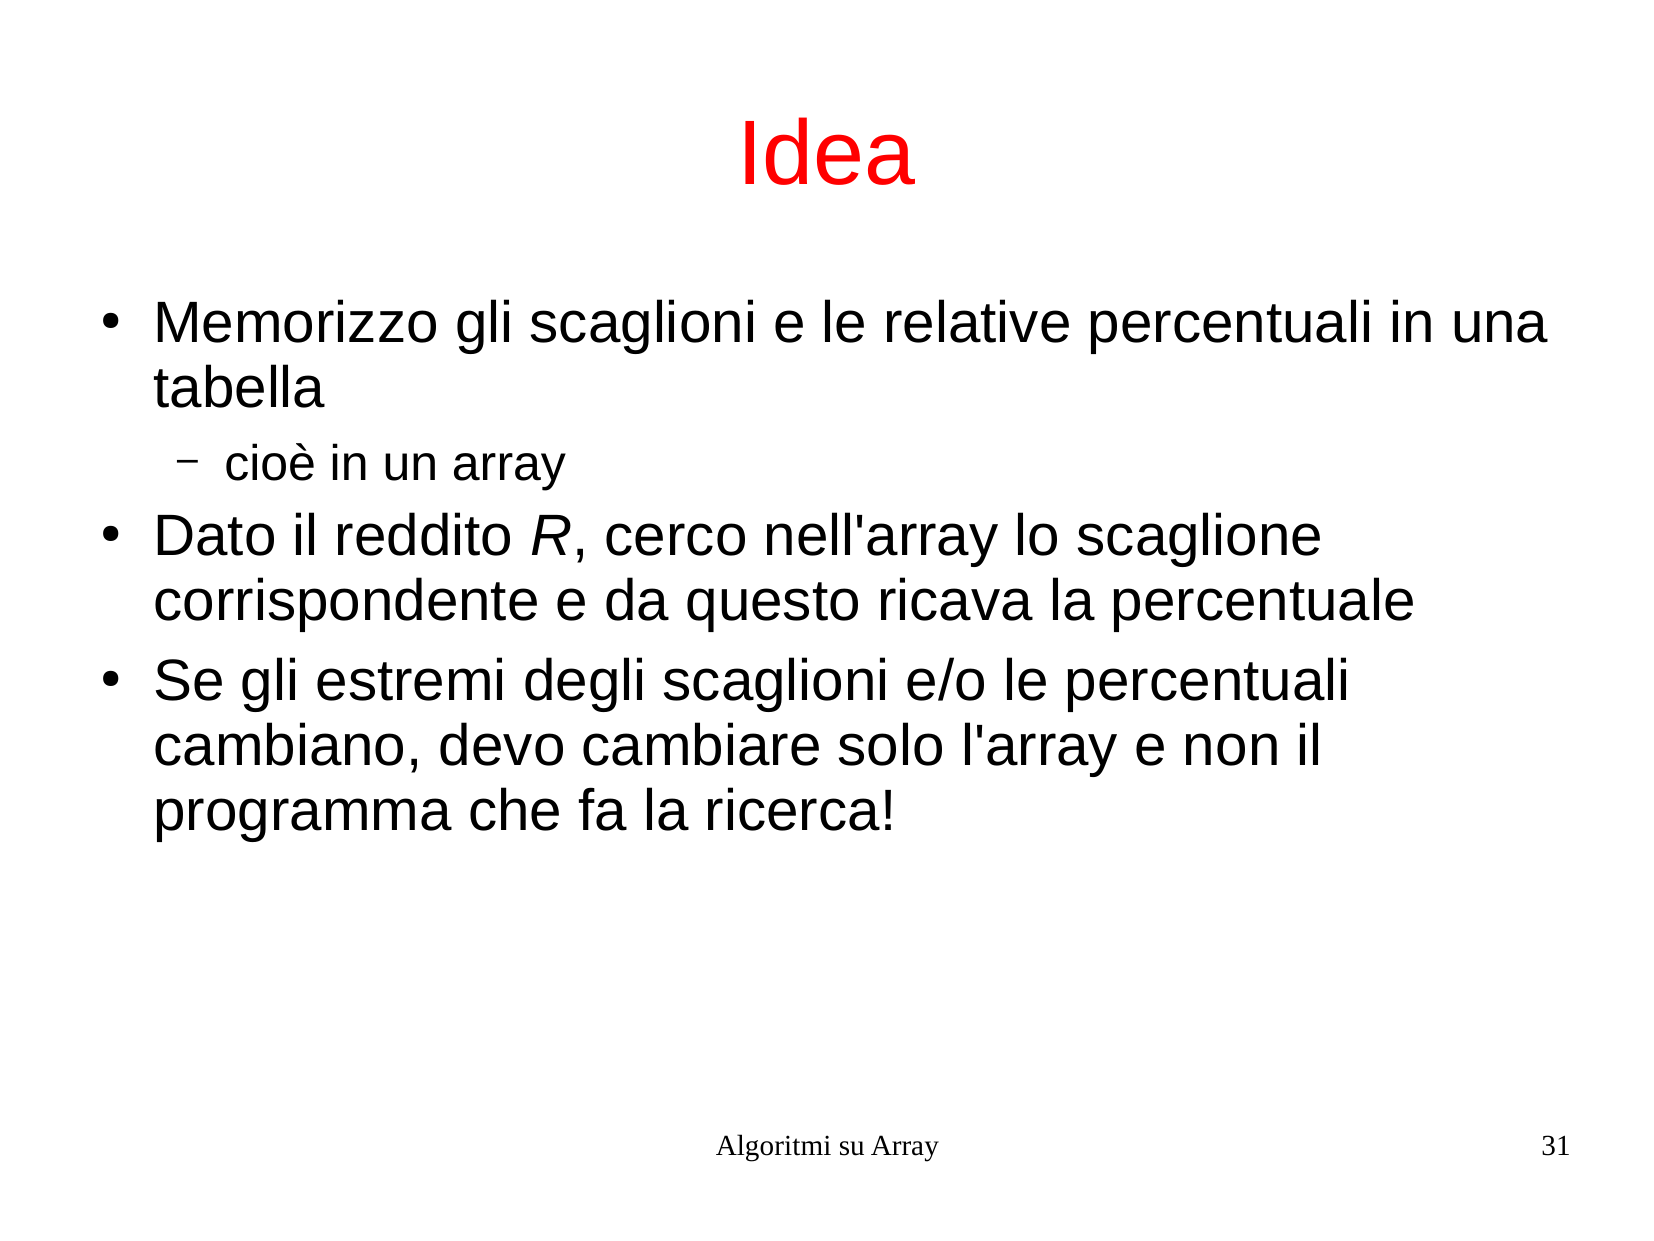

# Idea
Memorizzo gli scaglioni e le relative percentuali in una tabella
cioè in un array
Dato il reddito R, cerco nell'array lo scaglione corrispondente e da questo ricava la percentuale
Se gli estremi degli scaglioni e/o le percentuali cambiano, devo cambiare solo l'array e non il programma che fa la ricerca!
Algoritmi su Array
31